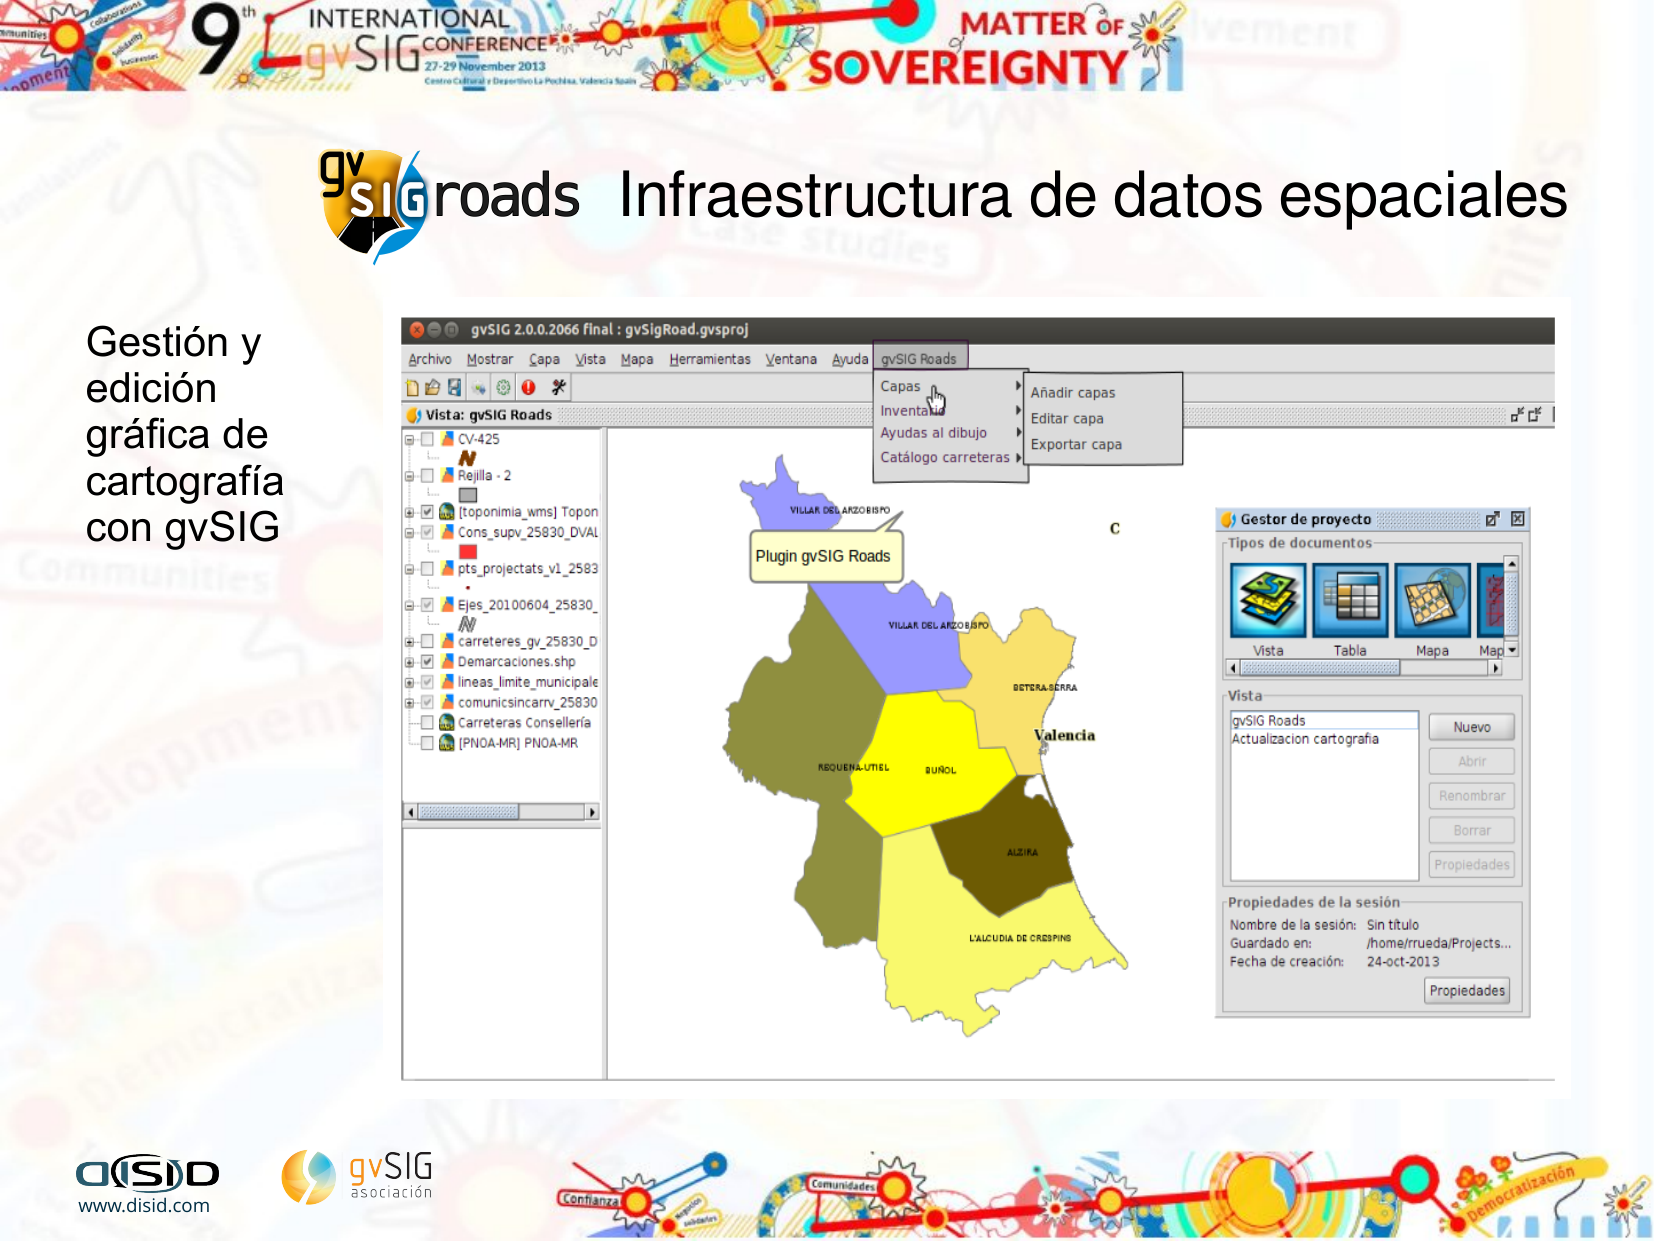

# Infraestructura de datos espaciales
Gestión y edición gráfica de cartografía con gvSIG